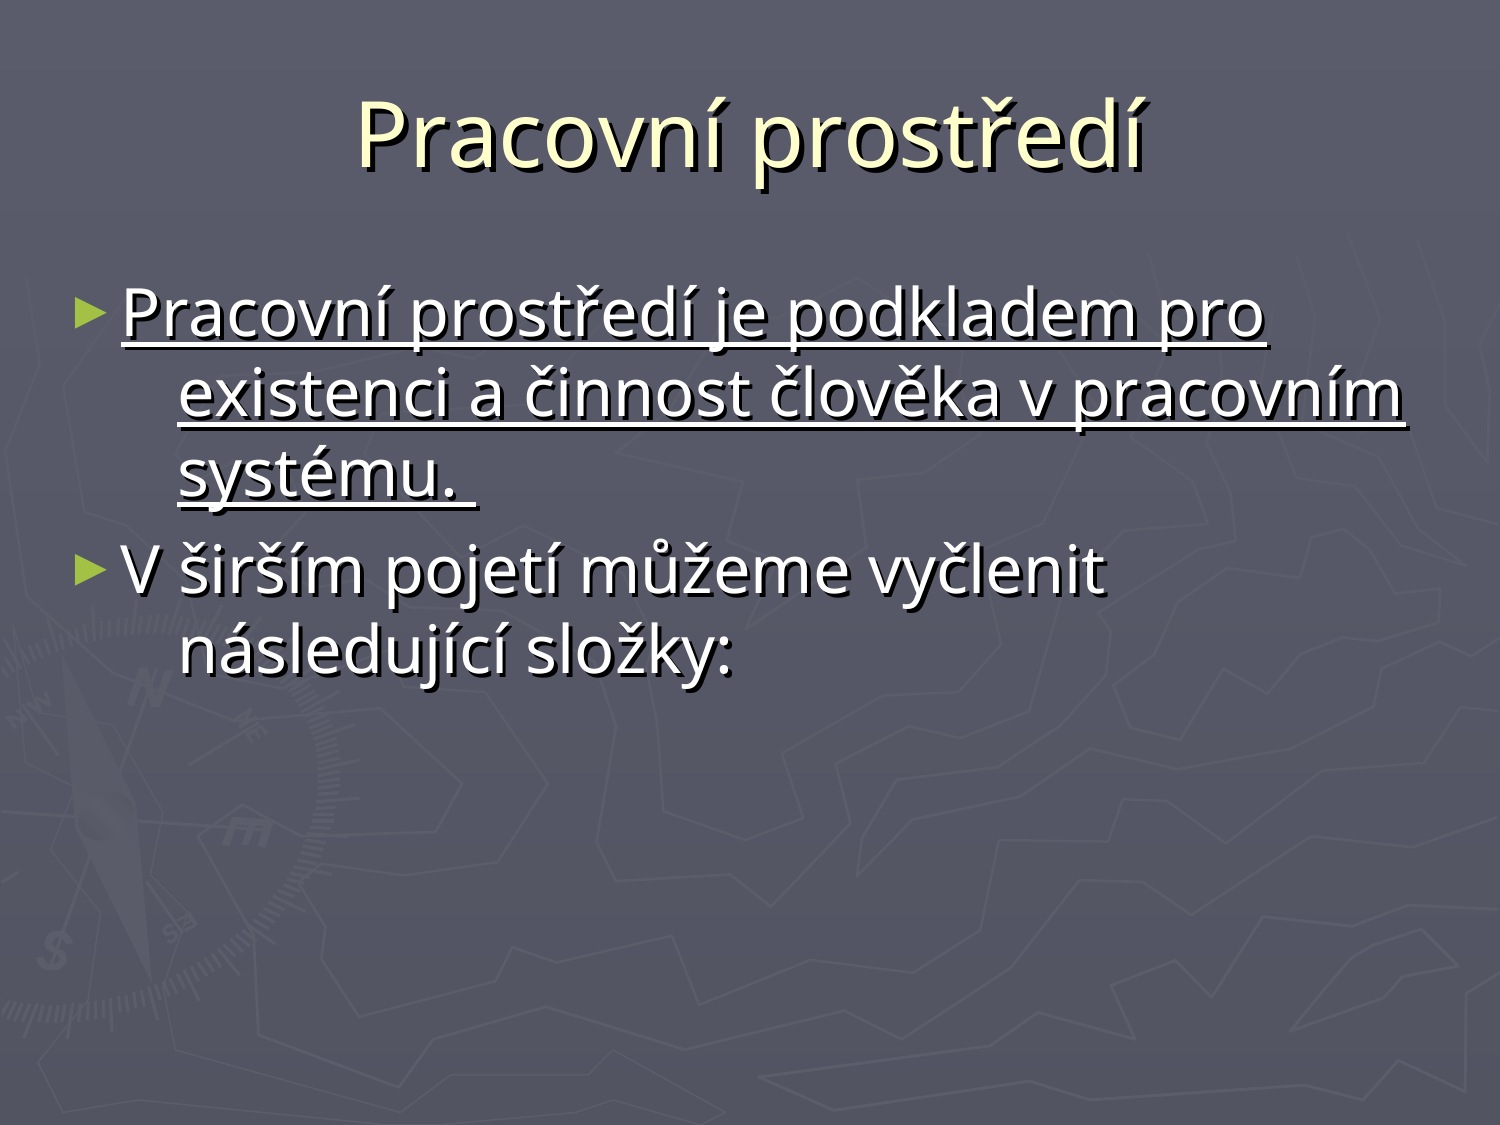

# Pracovní prostředí
Pracovní prostředí je podkladem pro existenci a činnost člověka v pracovním systému.
V širším pojetí můžeme vyčlenit následující složky: